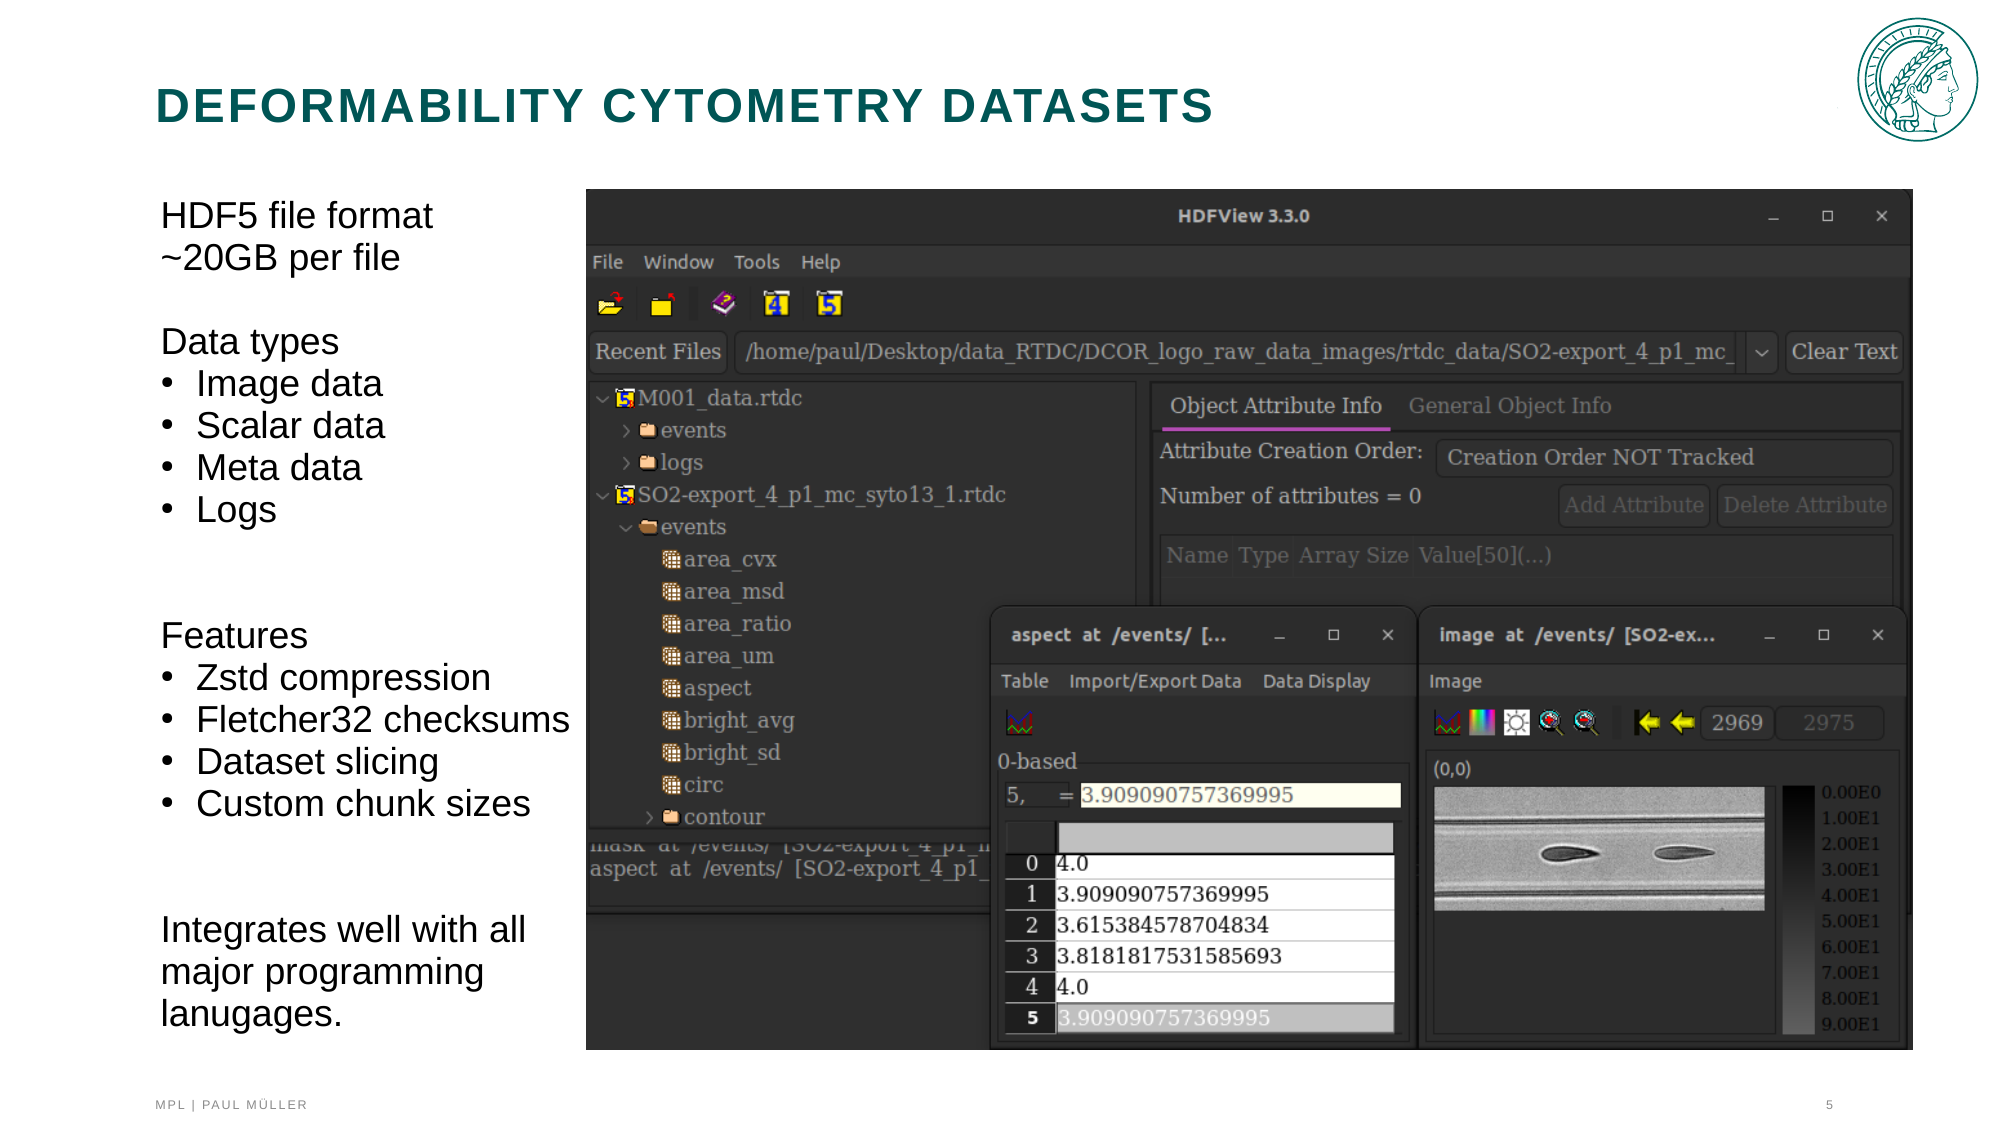

# Deformability Cytometry Datasets
HDF5 file format
~20GB per file
Data types
Image data
Scalar data
Meta data
Logs
Features
Zstd compression
Fletcher32 checksums
Dataset slicing
Custom chunk sizes
Integrates well with all major programming lanugages.
MPL | Paul Müller